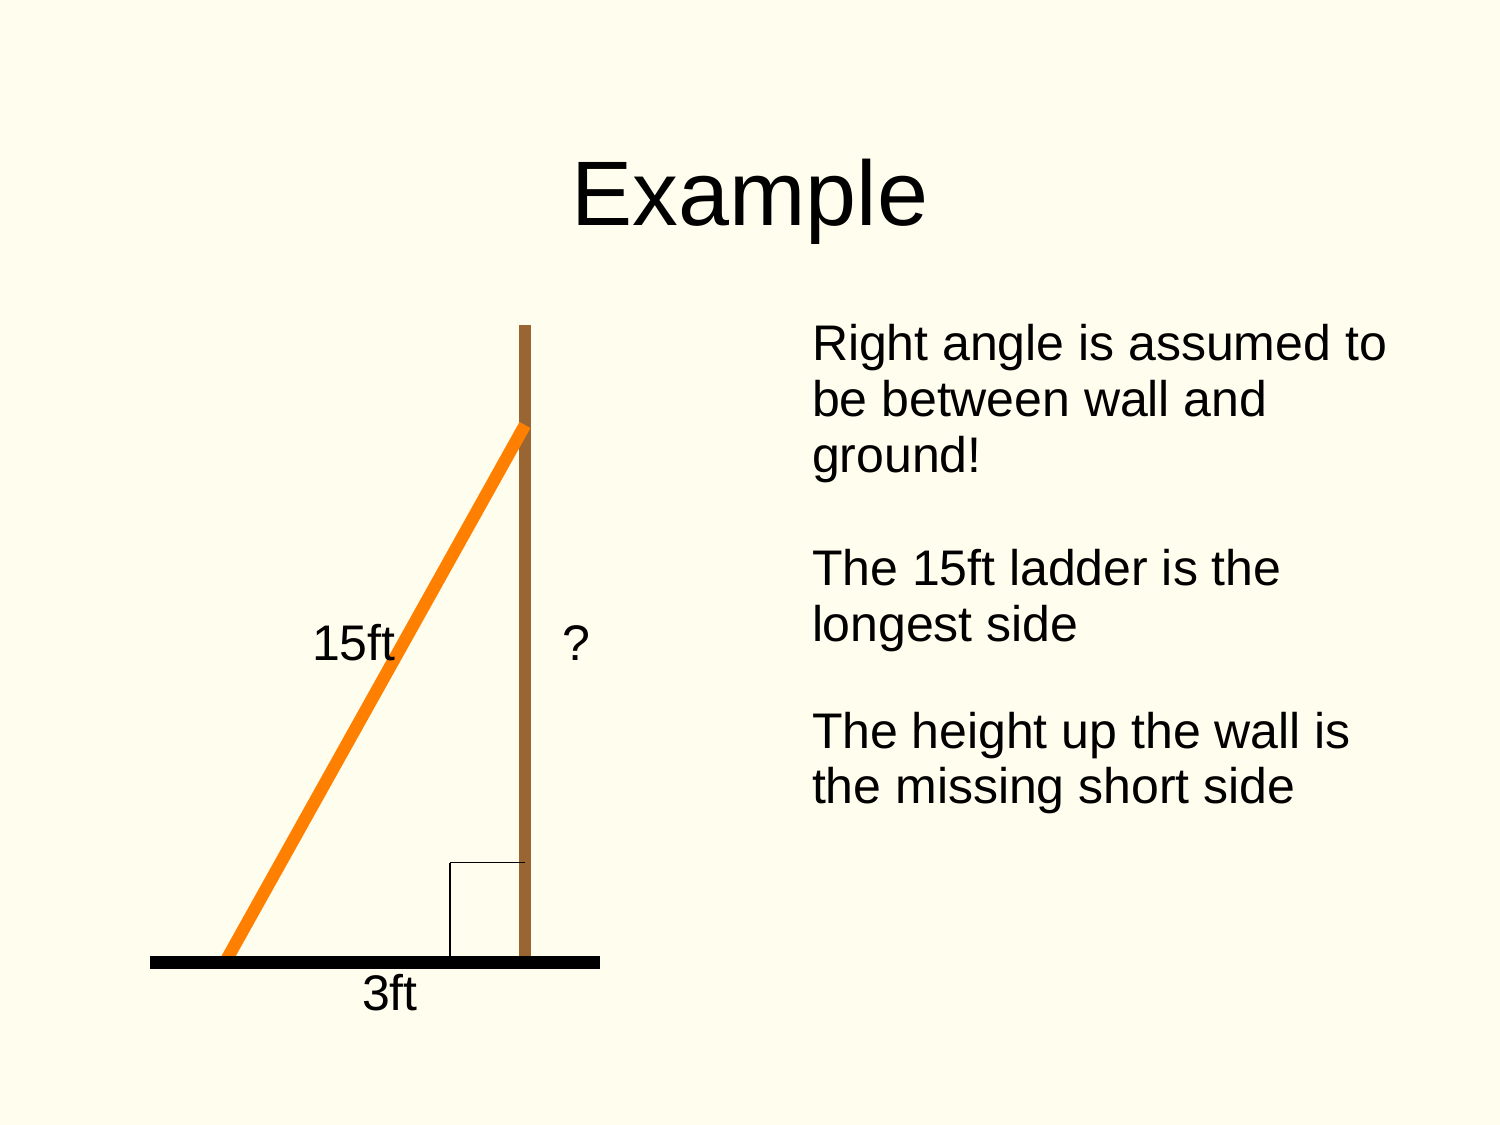

# Example
Right angle is assumed to be between wall and ground!
The 15ft ladder is the longest side
15ft
?
The height up the wall is the missing short side
3ft